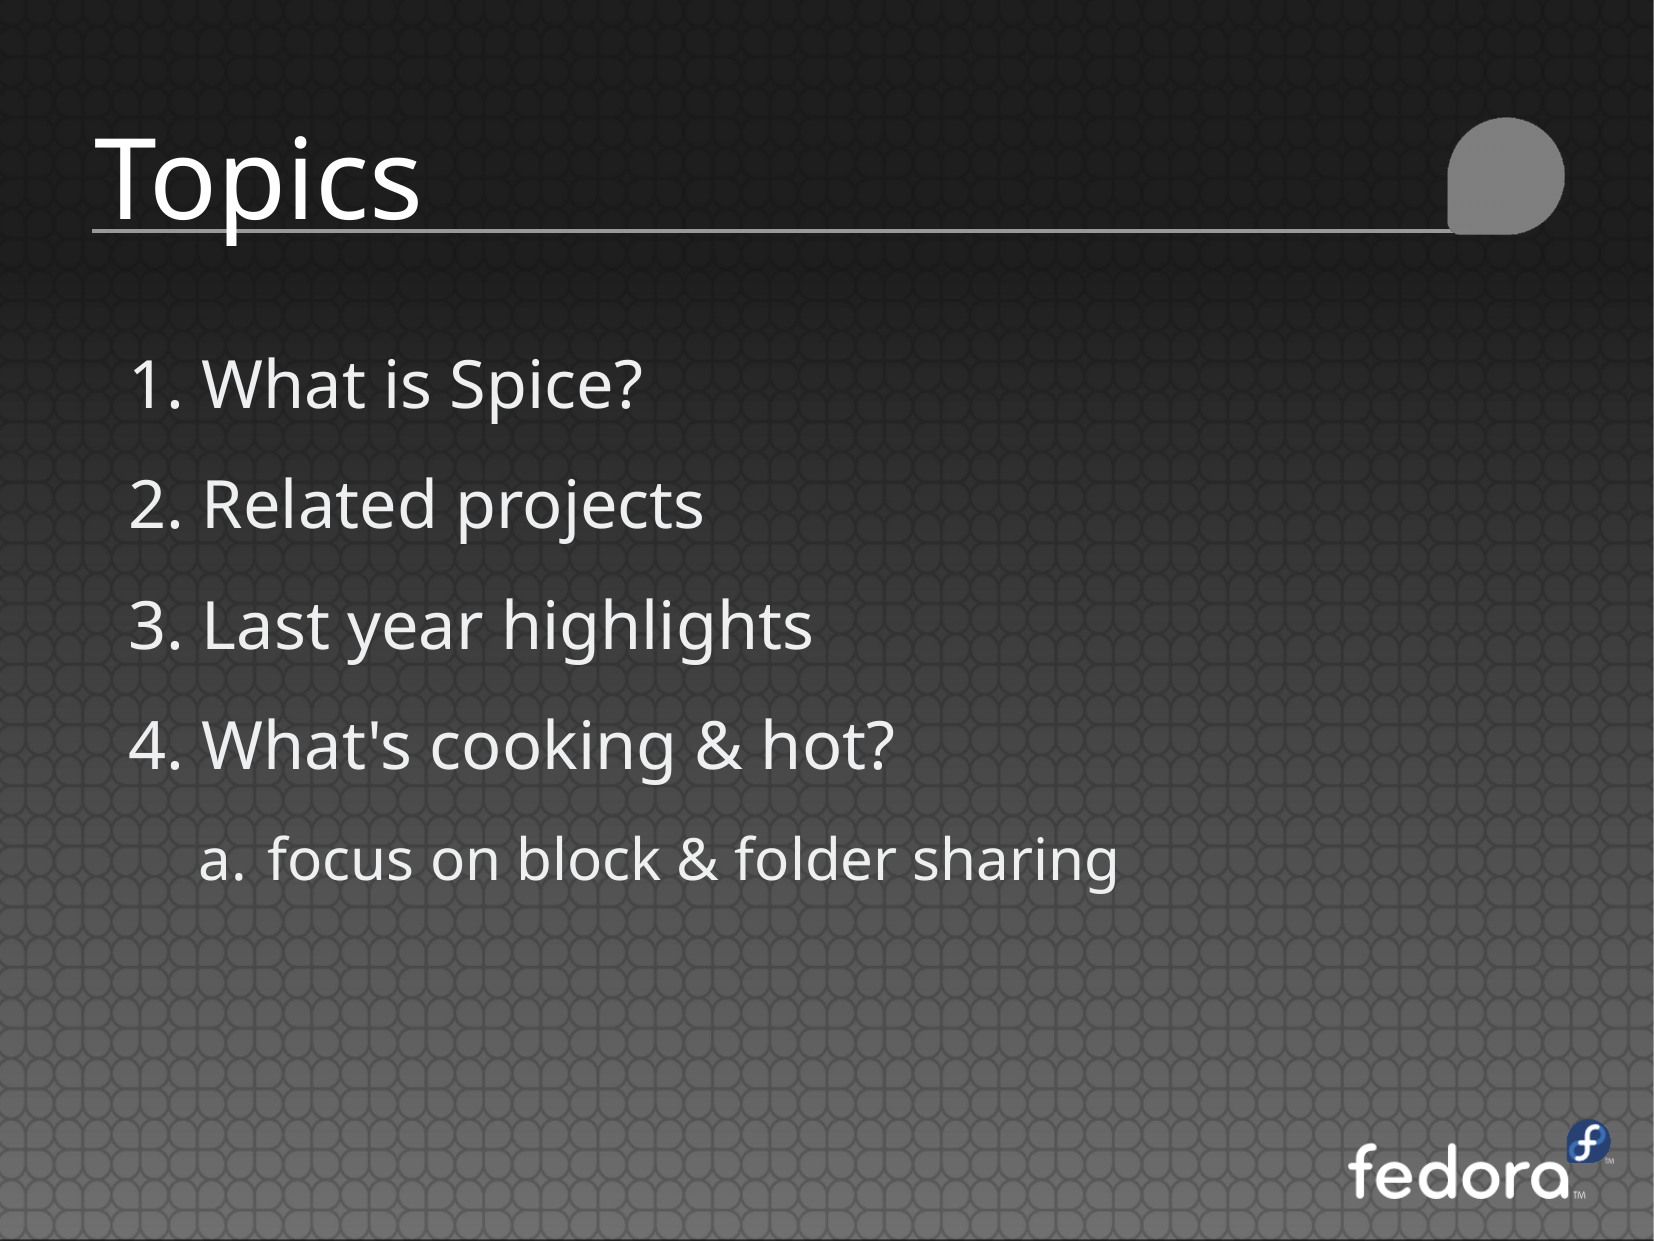

# Topics
 What is Spice?
 Related projects
 Last year highlights
 What's cooking & hot?
 focus on block & folder sharing